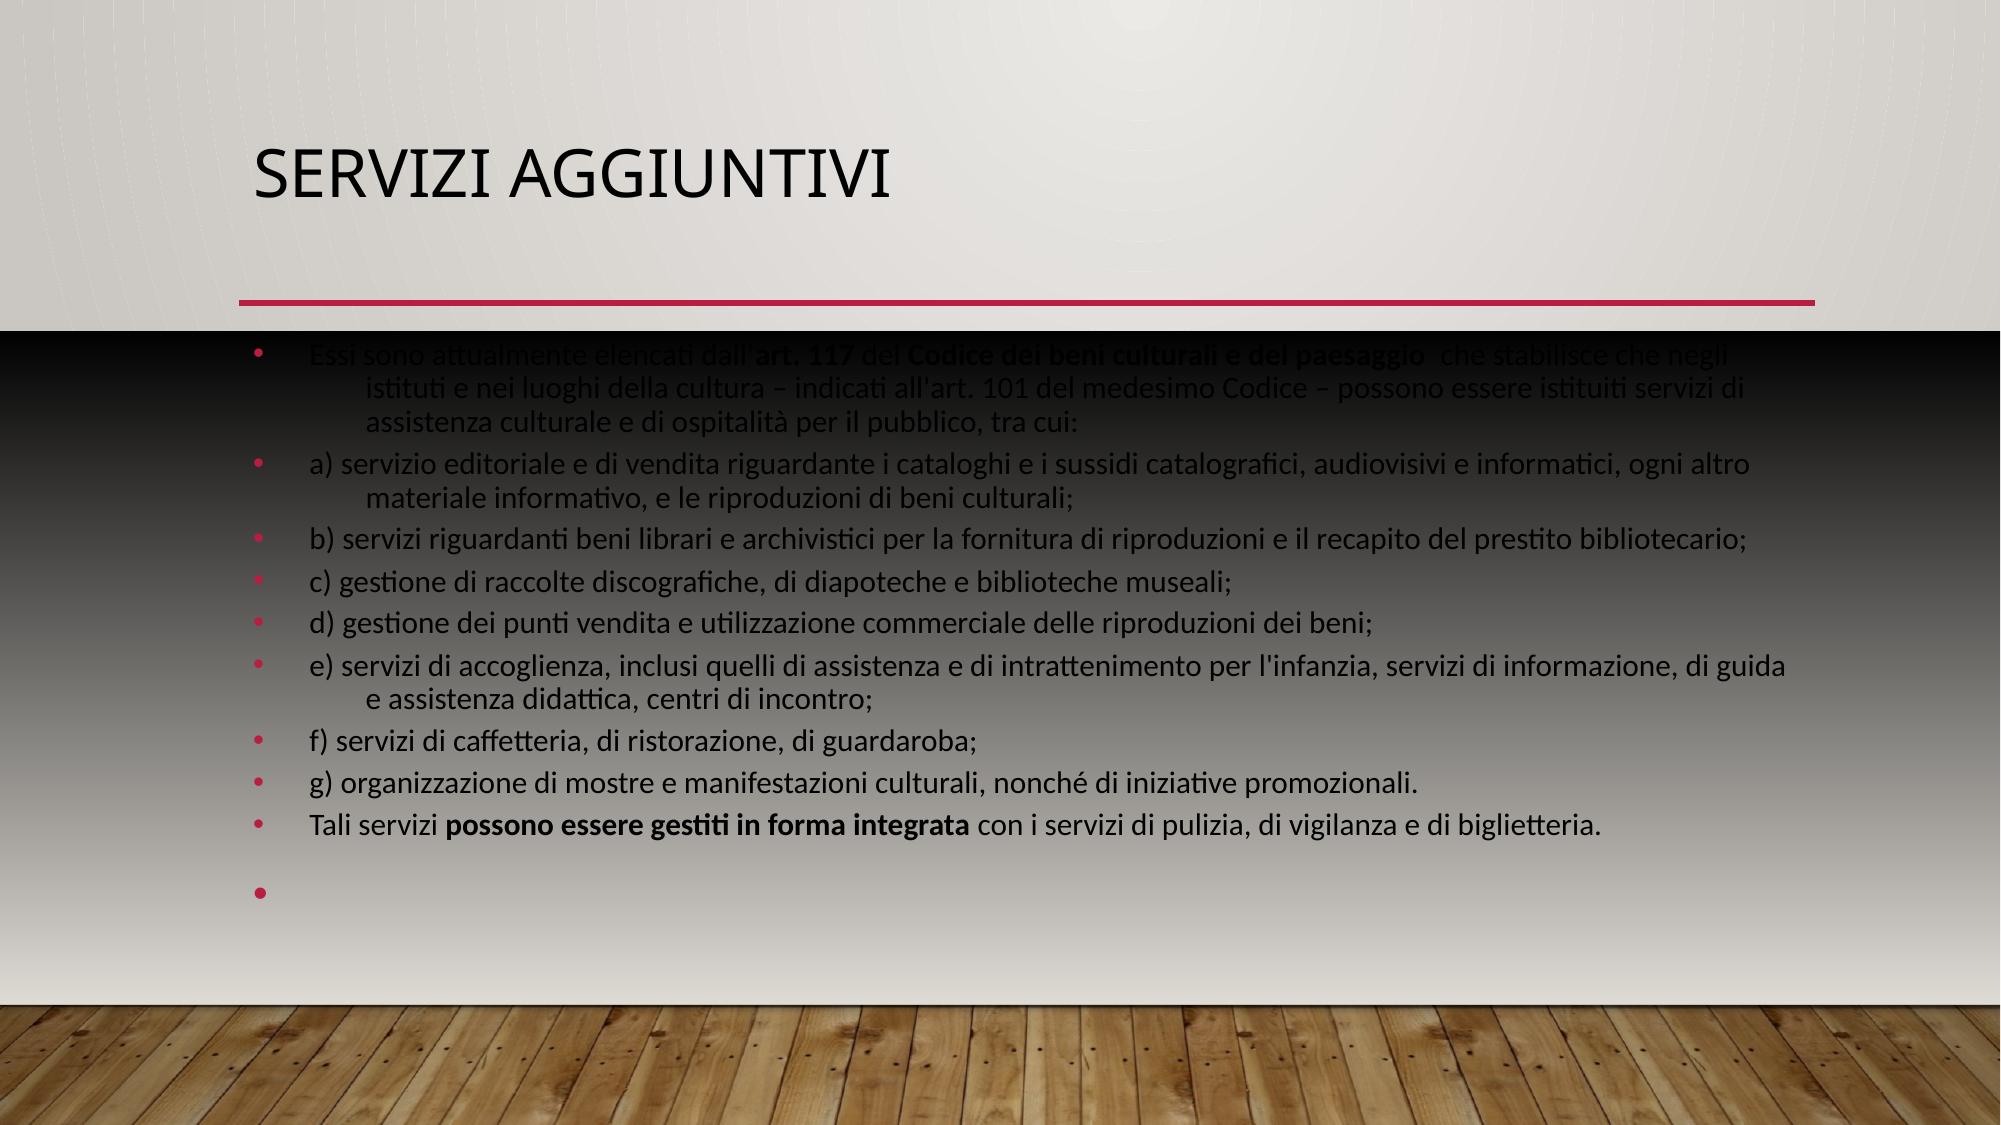

# Servizi aggiuntivi
Essi sono attualmente elencati dall'art. 117 del Codice dei beni culturali e del paesaggio  che stabilisce che negli istituti e nei luoghi della cultura – indicati all'art. 101 del medesimo Codice – possono essere istituiti servizi di assistenza culturale e di ospitalità per il pubblico, tra cui:
a) servizio editoriale e di vendita riguardante i cataloghi e i sussidi catalografici, audiovisivi e informatici, ogni altro materiale informativo, e le riproduzioni di beni culturali;
b) servizi riguardanti beni librari e archivistici per la fornitura di riproduzioni e il recapito del prestito bibliotecario;
c) gestione di raccolte discografiche, di diapoteche e biblioteche museali;
d) gestione dei punti vendita e utilizzazione commerciale delle riproduzioni dei beni;
e) servizi di accoglienza, inclusi quelli di assistenza e di intrattenimento per l'infanzia, servizi di informazione, di guida e assistenza didattica, centri di incontro;
f) servizi di caffetteria, di ristorazione, di guardaroba;
g) organizzazione di mostre e manifestazioni culturali, nonché di iniziative promozionali.
Tali servizi possono essere gestiti in forma integrata con i servizi di pulizia, di vigilanza e di biglietteria.